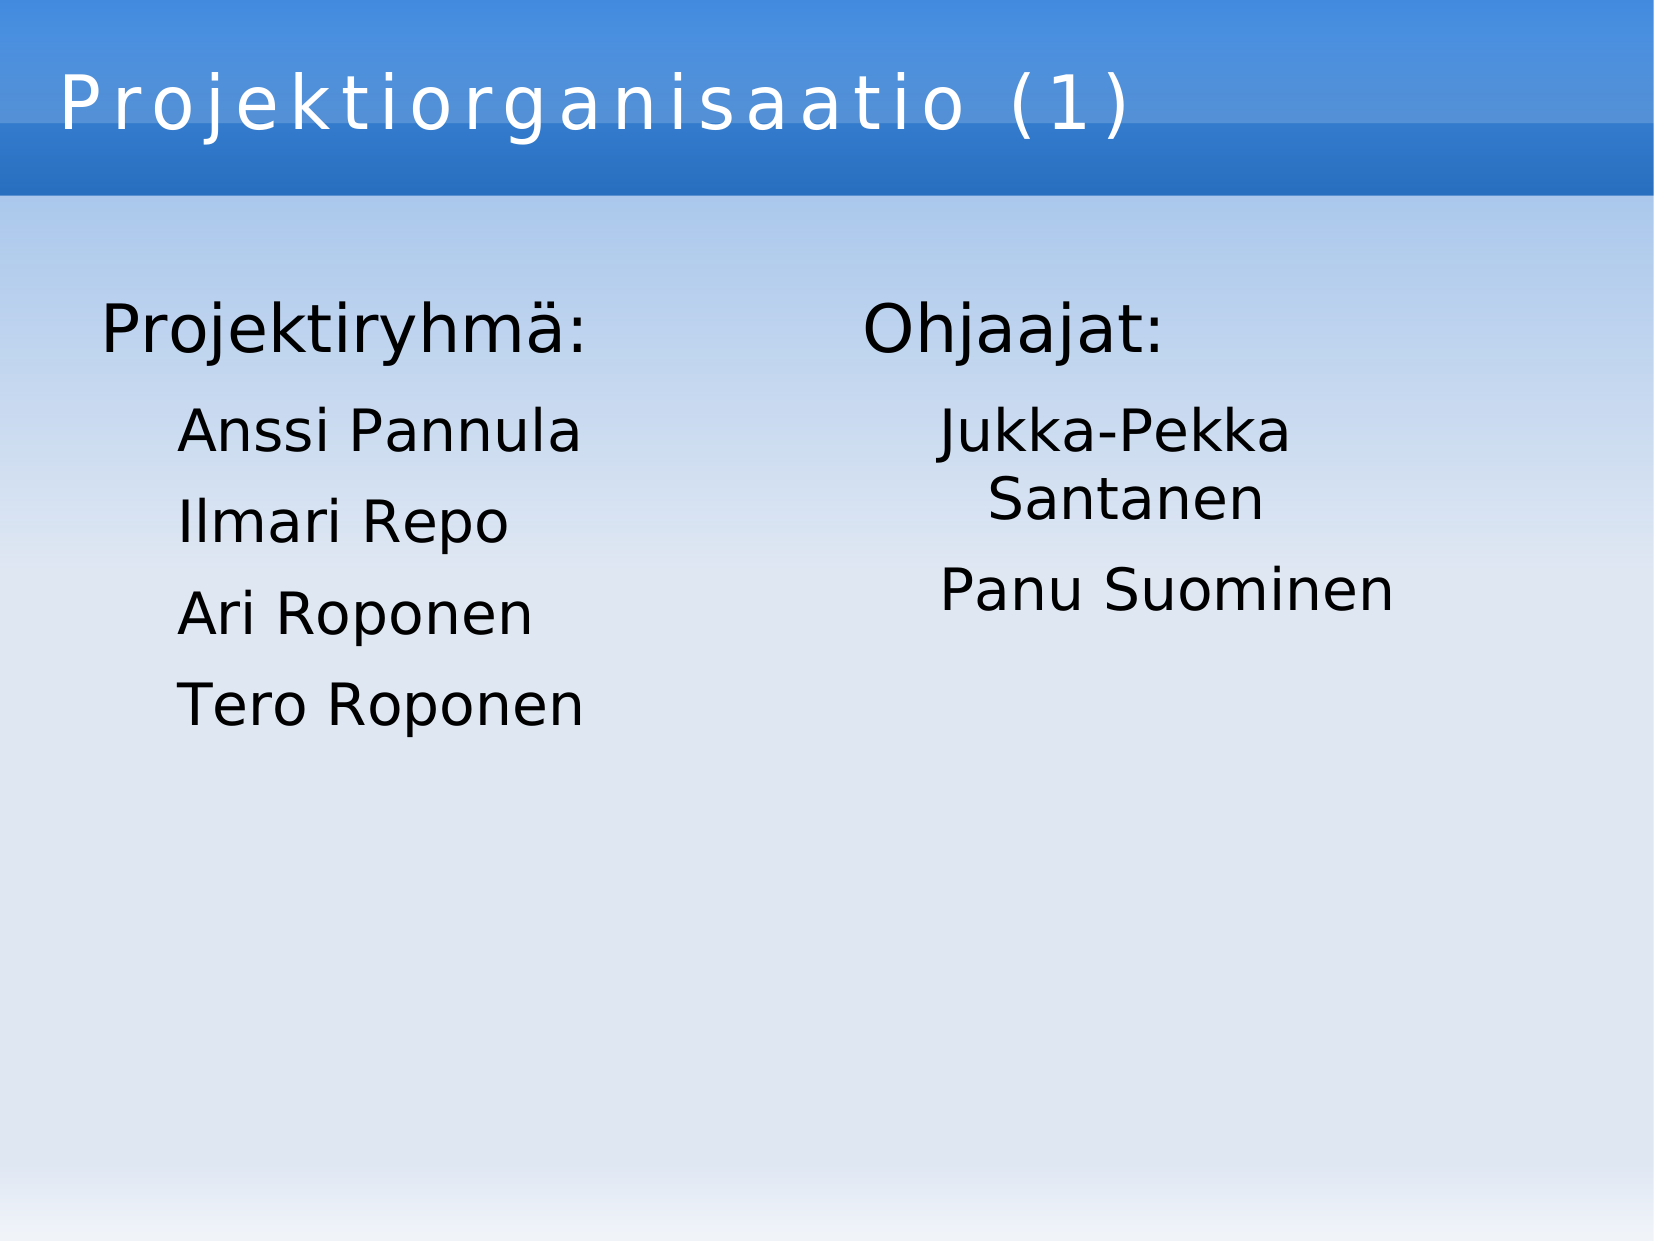

# Projektiorganisaatio (1)
Projektiryhmä:
Anssi Pannula
Ilmari Repo
Ari Roponen
Tero Roponen
Ohjaajat:
Jukka-Pekka Santanen
Panu Suominen